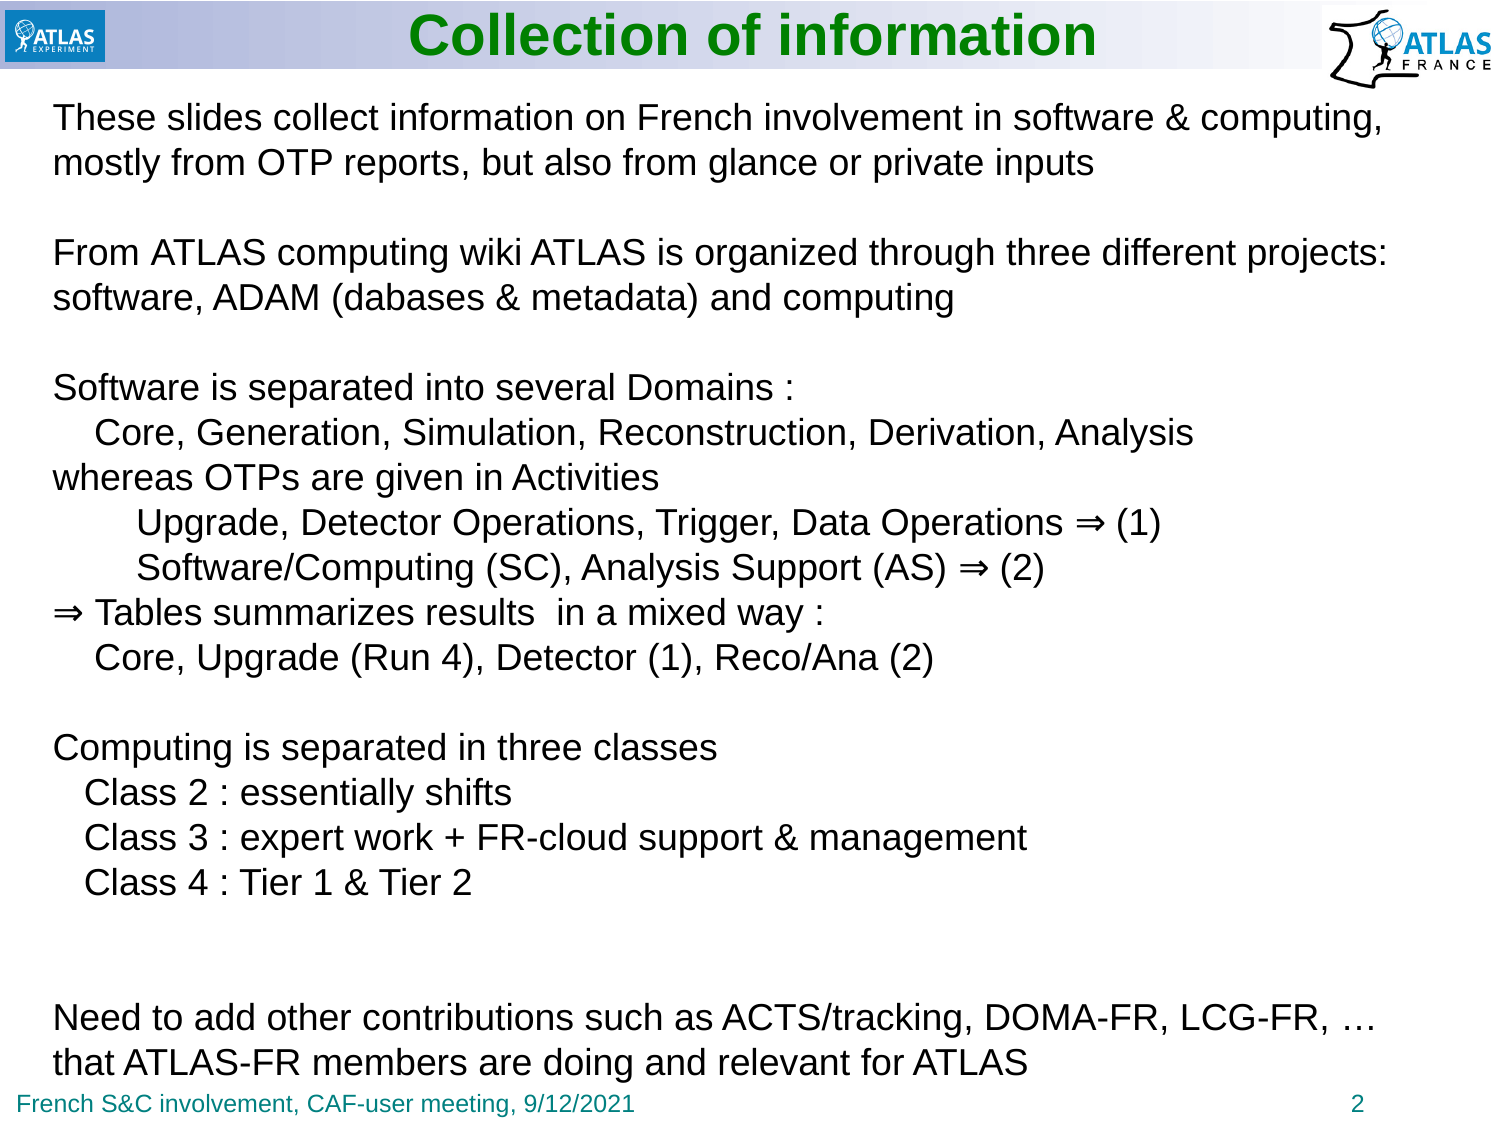

Collection of information
These slides collect information on French involvement in software & computing, mostly from OTP reports, but also from glance or private inputs
From ATLAS computing wiki ATLAS is organized through three different projects:
software, ADAM (dabases & metadata) and computing
Software is separated into several Domains :
 Core, Generation, Simulation, Reconstruction, Derivation, Analysis
whereas OTPs are given in Activities
 Upgrade, Detector Operations, Trigger, Data Operations ⇒ (1)
 Software/Computing (SC), Analysis Support (AS) ⇒ (2)
⇒ Tables summarizes results in a mixed way :
 Core, Upgrade (Run 4), Detector (1), Reco/Ana (2)
Computing is separated in three classes
 Class 2 : essentially shifts
 Class 3 : expert work + FR-cloud support & management
 Class 4 : Tier 1 & Tier 2
Need to add other contributions such as ACTS/tracking, DOMA-FR, LCG-FR, …
that ATLAS-FR members are doing and relevant for ATLAS